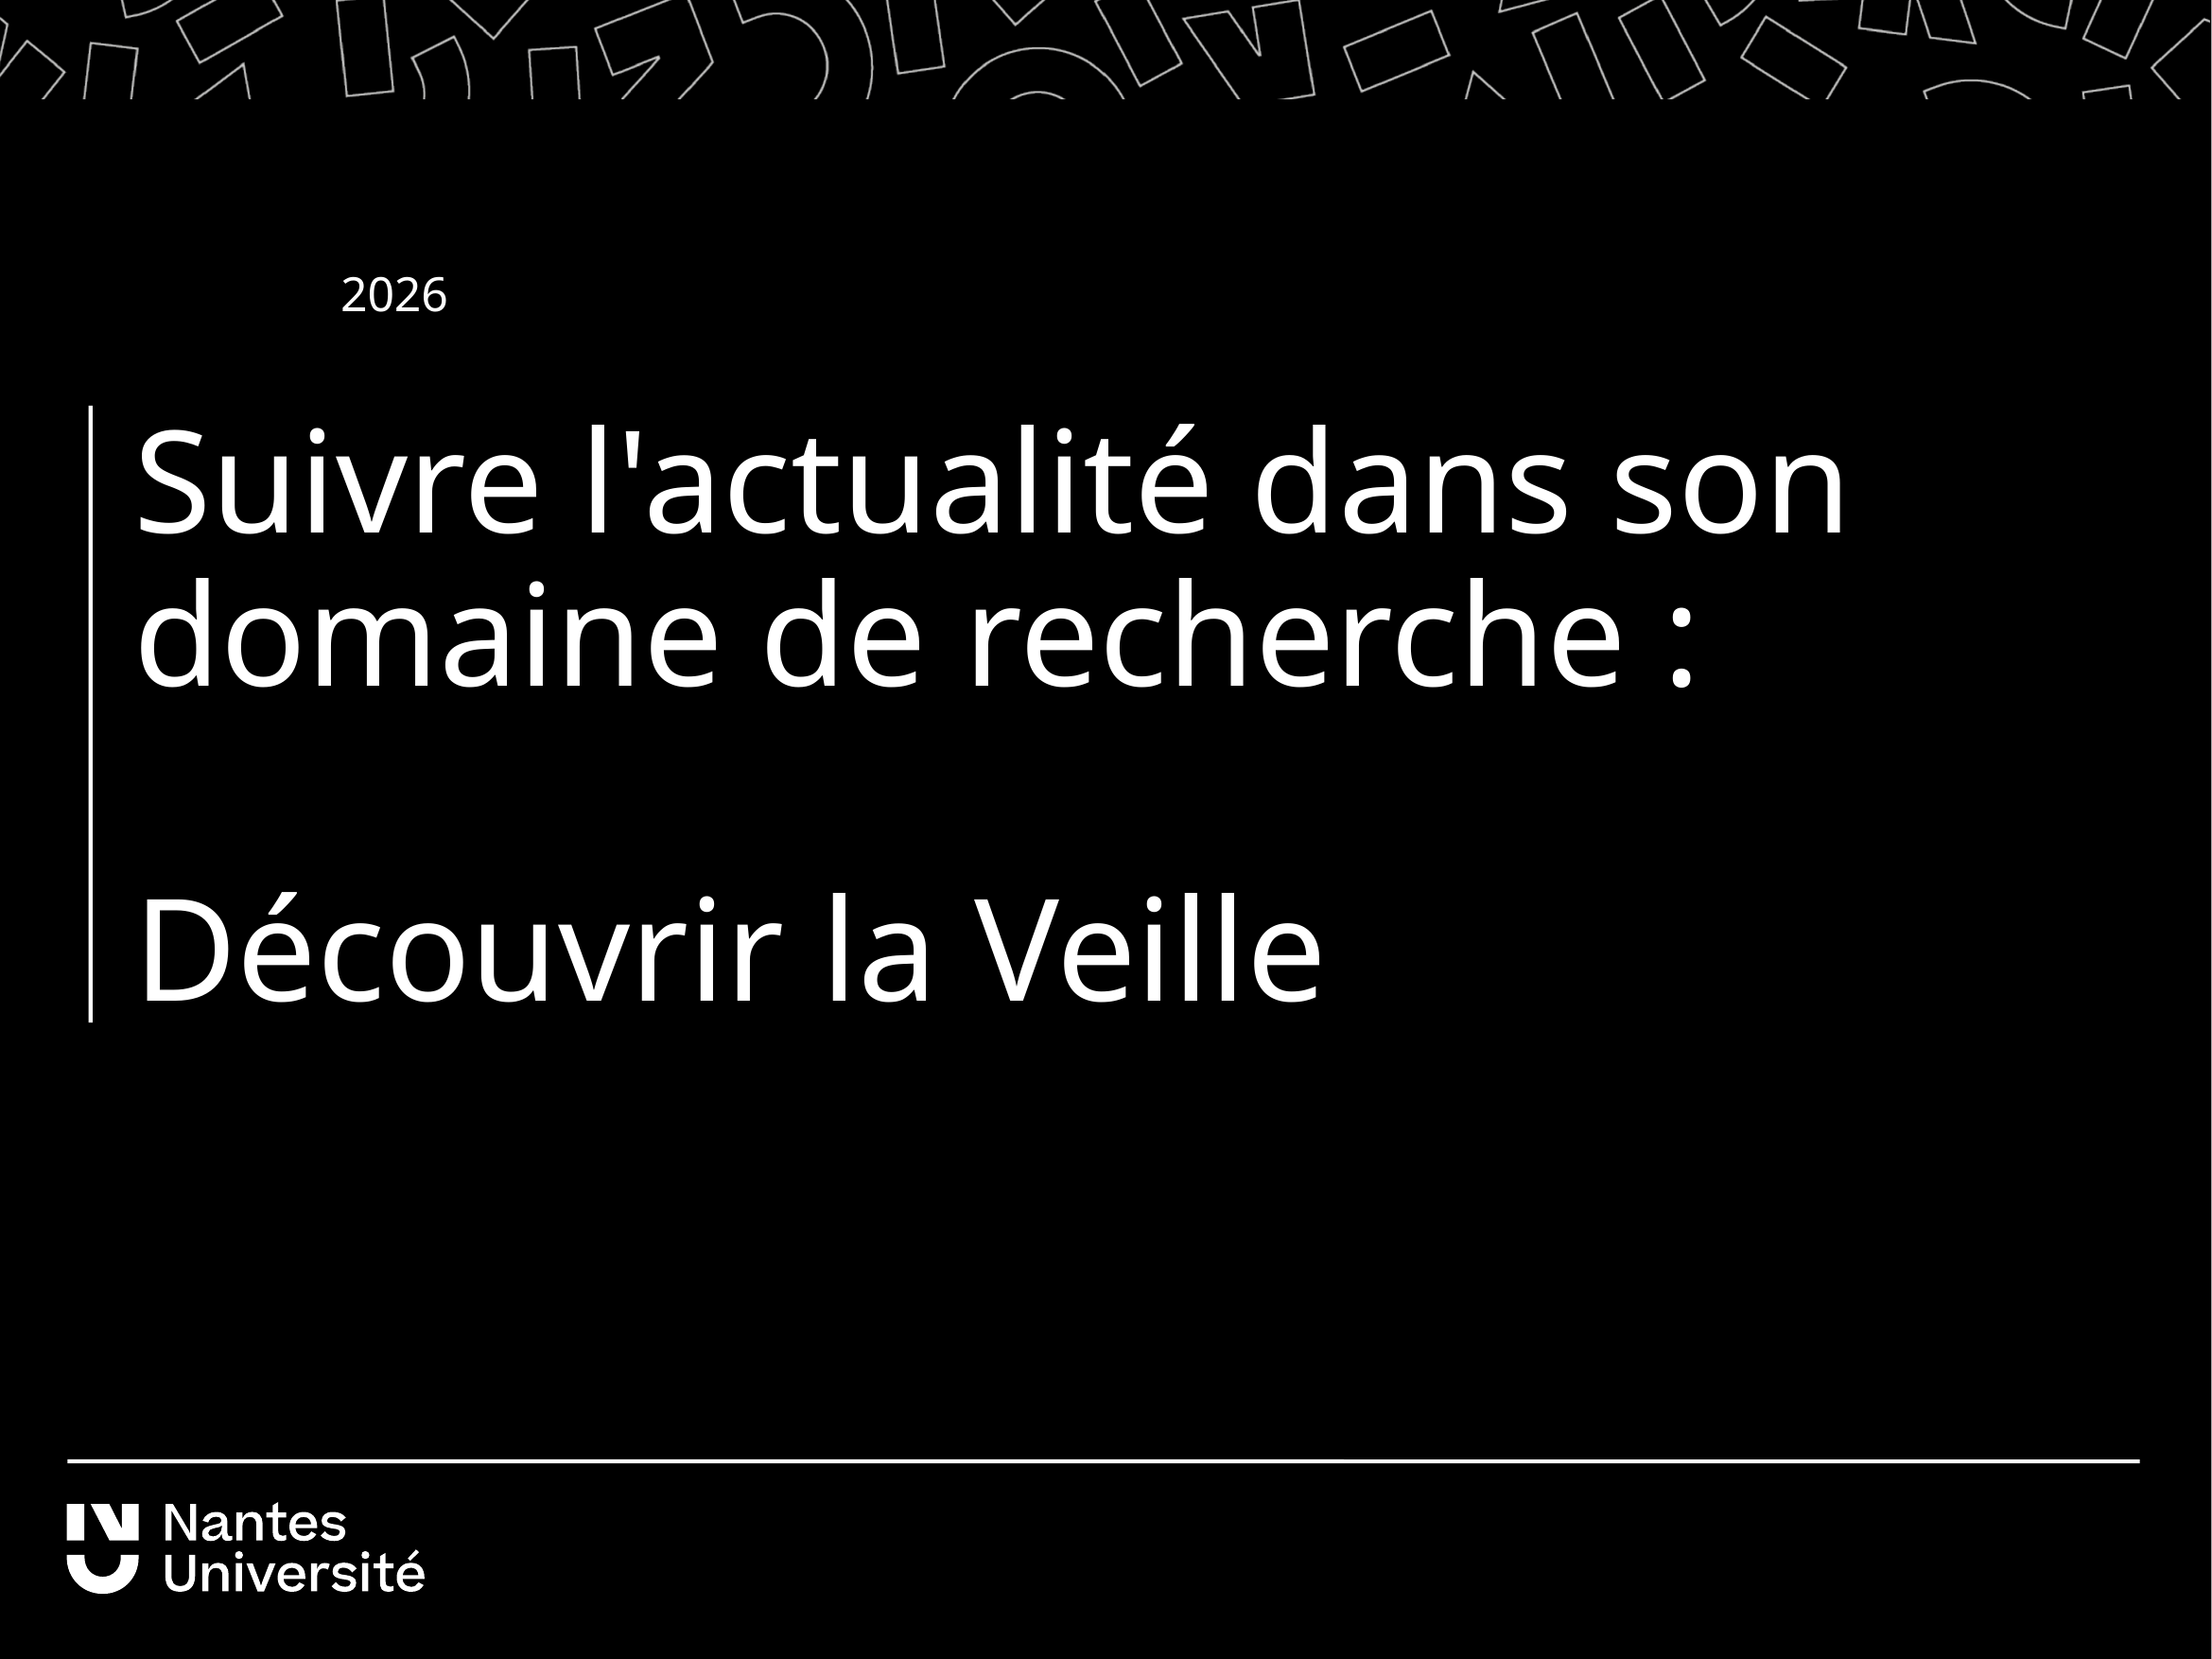

2026
# Suivre l'actualité dans son domaine de recherche :
Découvrir la Veille